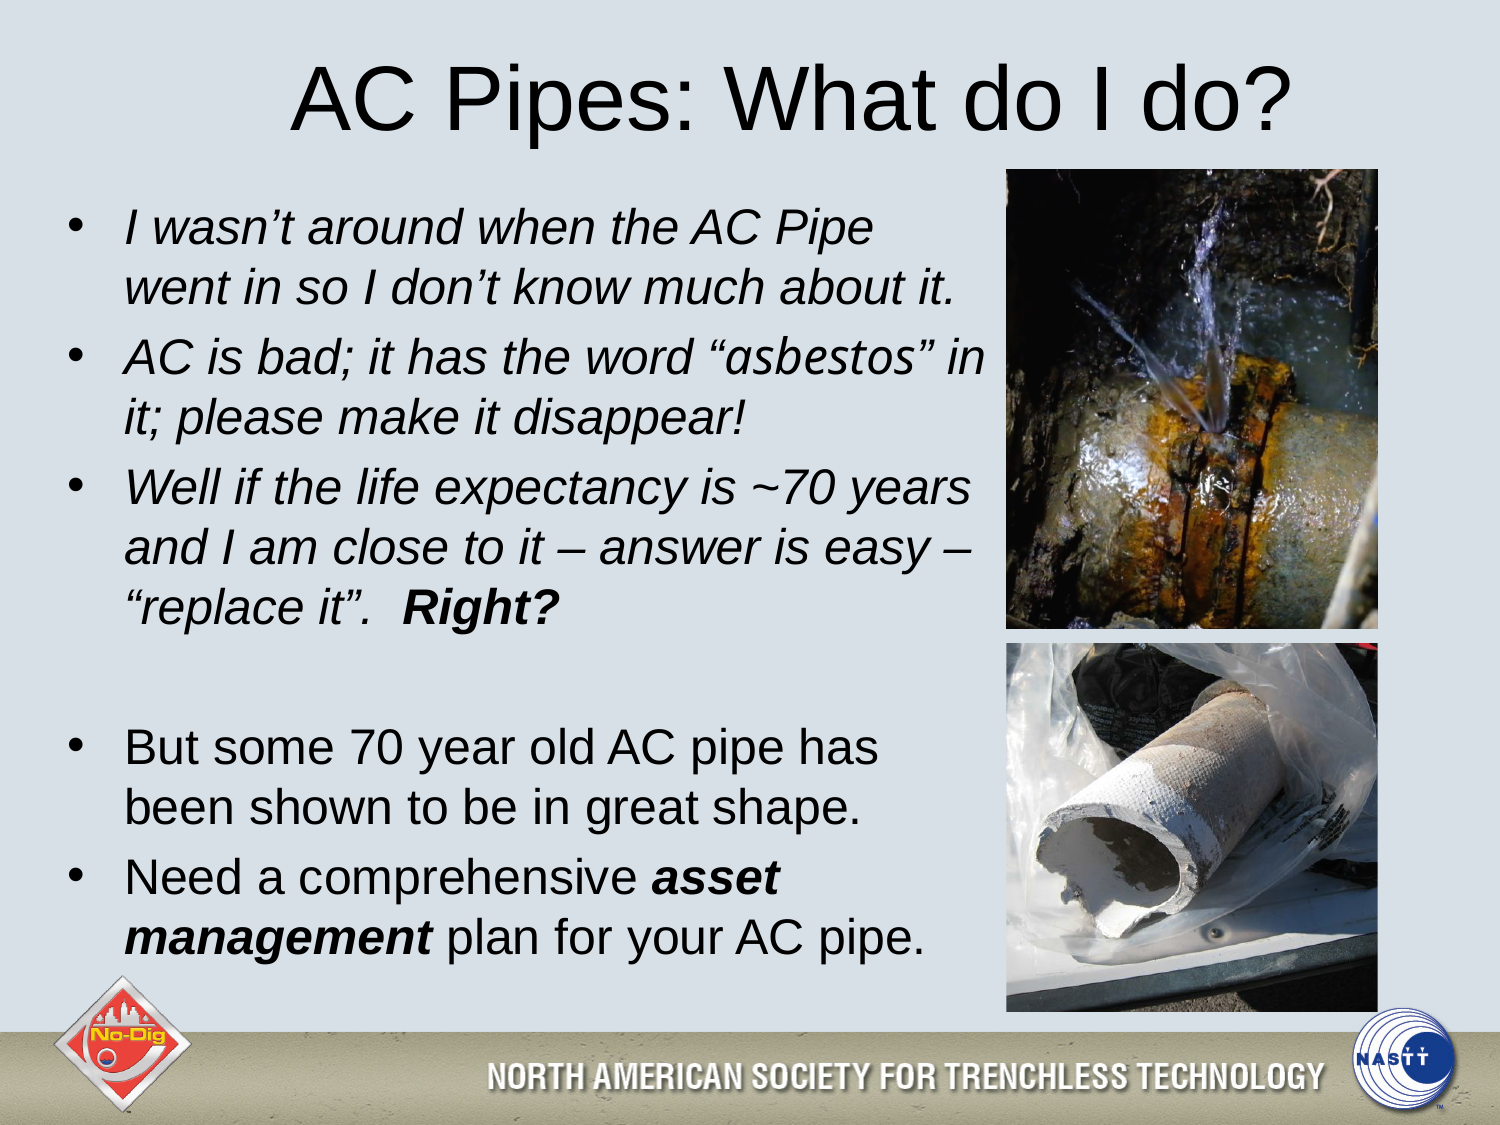

AC Pipes: What do I do?
I wasn’t around when the AC Pipe went in so I don’t know much about it.
AC is bad; it has the word “asbestos” in it; please make it disappear!
Well if the life expectancy is ~70 years and I am close to it – answer is easy – “replace it”. Right?
But some 70 year old AC pipe has been shown to be in great shape.
Need a comprehensive asset management plan for your AC pipe.